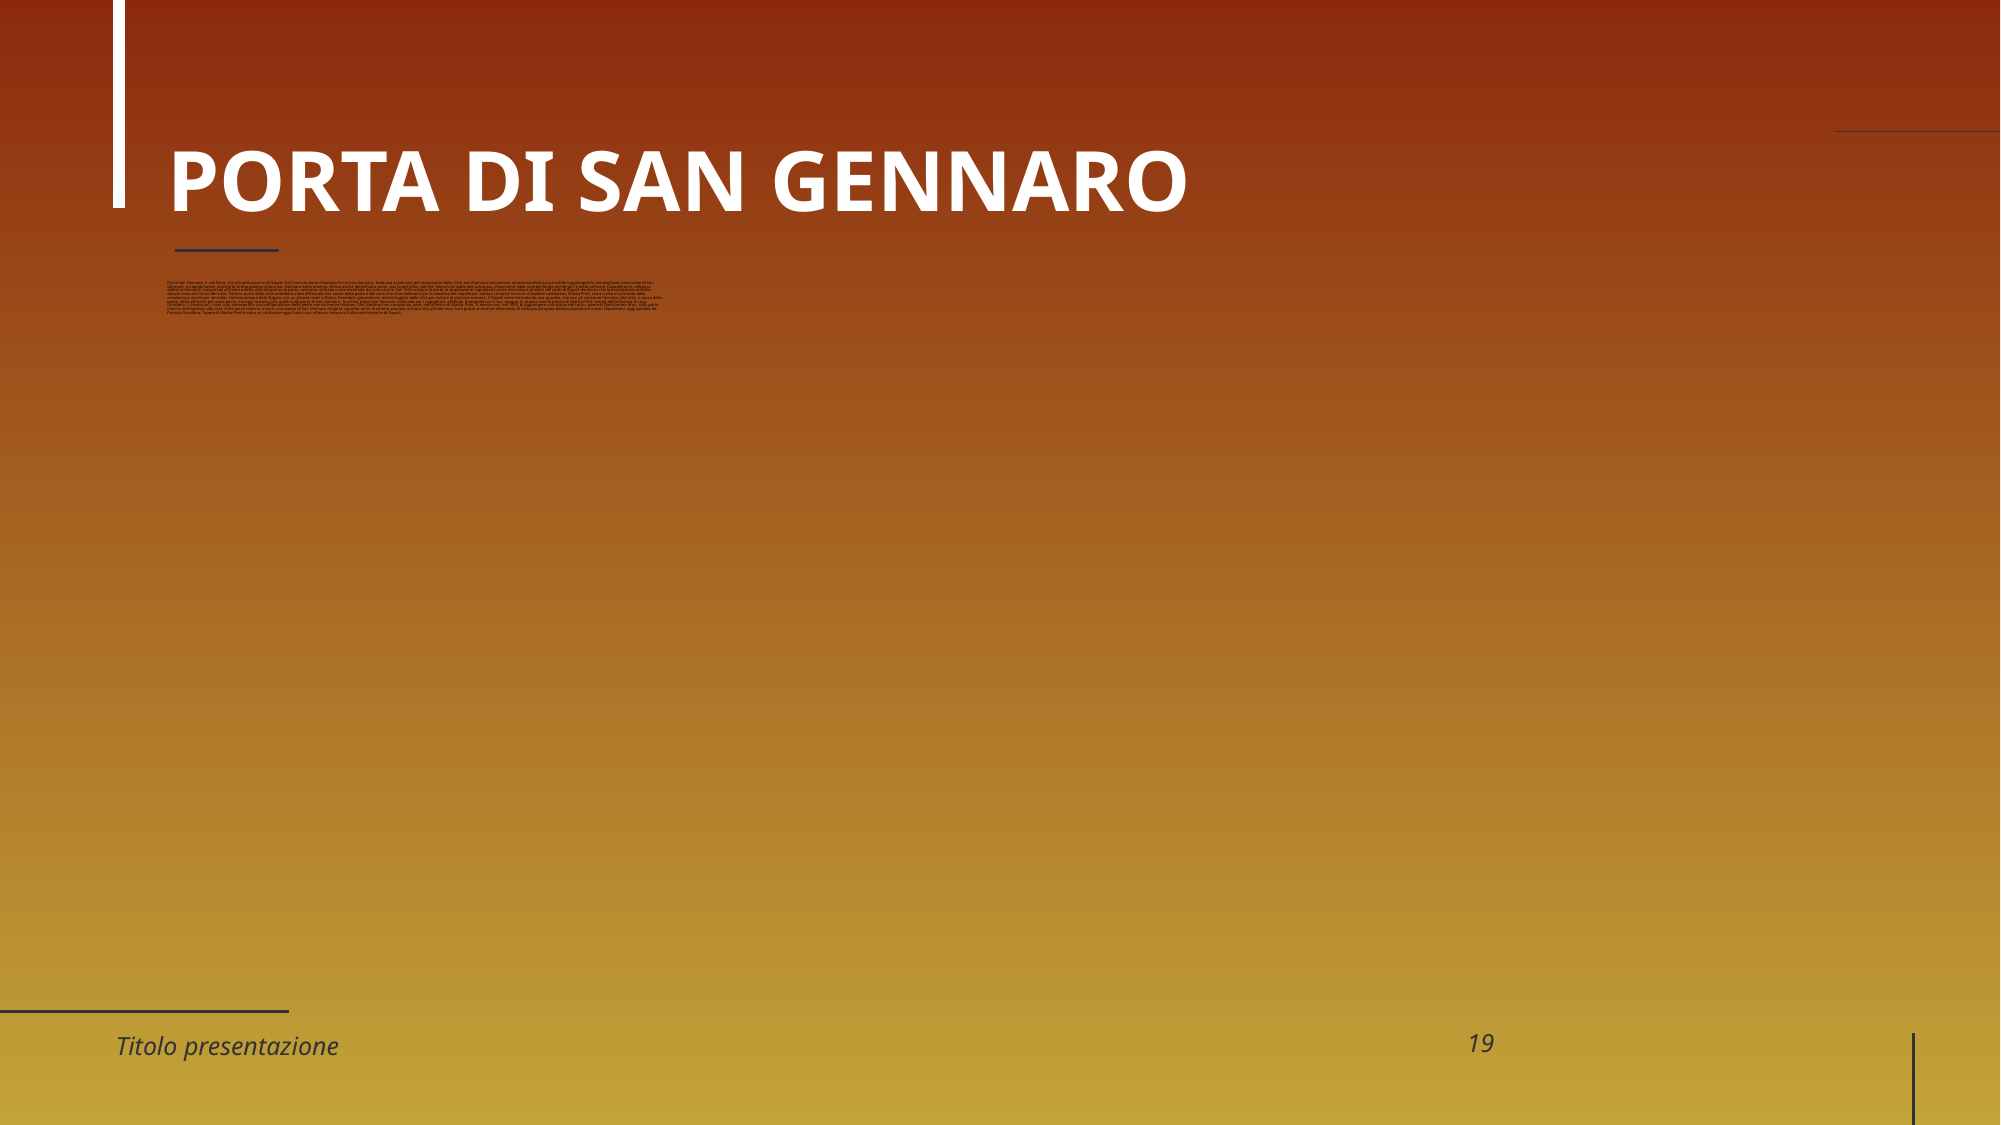

# PORTA DI SAN GENNARO
Porta San Gennaro, in via Foria, è la più antica porta di Napoli. Dal X secolo viene chiamata Porta San Gennaro. Dedicata al patrono più importante della città, era chiamata così perché attraversandola era possibile raggiungere le meravigliose catacombe di San Gennaro, a Capodimonte, nonché la chiesa paleocristiana San Gennaro extra moenia. Veniva anche identificata come «porta del tufo», perché i blocchi di materiale vulcanico, provenienti dalle cave del Borgo dei Vergini e della collina di Capodimonte, all’epoca adibiti a necropoli, trasportati all’interno della città attraverso la porta, venivano utilizzati come materiale da costruzione. Nel 1656 scoppia la peste, la popolazione napoletana viene decimata e gli eletti dei sedili di Napoli decidono che la popolazione avrebbe dovuto invocare l’aiuto dei santi. Tutte le porte della città sarebbero state affrescate con scene della peste e dei santi che intercedevano per la salvezza dei napoletani. L’arduo compito tocca al «Cavaliere calabrese», Mattia Preti, che si salva in tal modo dalla condanna a morte per omicidio. L’artista aveva infatti litigato con un pittore rivale a Roma, ferendolo gravemente, ed era fuggito dalla città per evitare la giustizia romana. A Napoli viene fermato da una guardia, che non gli consente l’accesso alla città, a causa della peste. Sette affreschi per sette porte, ma oggi restano solo quelli sulla porta di San Gennaro. In primo piano San Gennaro intercede per i napoletani, offrendo le ampolle con il suo sangue. In questa fase la pittura di Mattia Preti risente dell’influenza di Luca Giordano, i chiaroscuri, i toni cupi consegnano una raffigurazione della peste «senza mezze misure». San Gaetano non compariva, però, nell’affresco di Mattia Preti. Si decise così, nel 1659, di aggiungere una statua del santo, opera di Bartolomeo Mori, sulla parte interna dell’ingresso alla città. Sulla parte esterna, invece, una statua di San Gennaro dirige lo sguardo verso le vittime, passate ormai a vita ultraterrena. Solo grazie al recente intervento di restauro ad opera dell’associazione Incontri Napoletani, oggi guidata da Patrizia Giordano, l’opera di Mattia Preti è salva, e costituisce oggi l’unico suo affresco rimastoci sulle antiche porte di Napoli.
Titolo presentazione